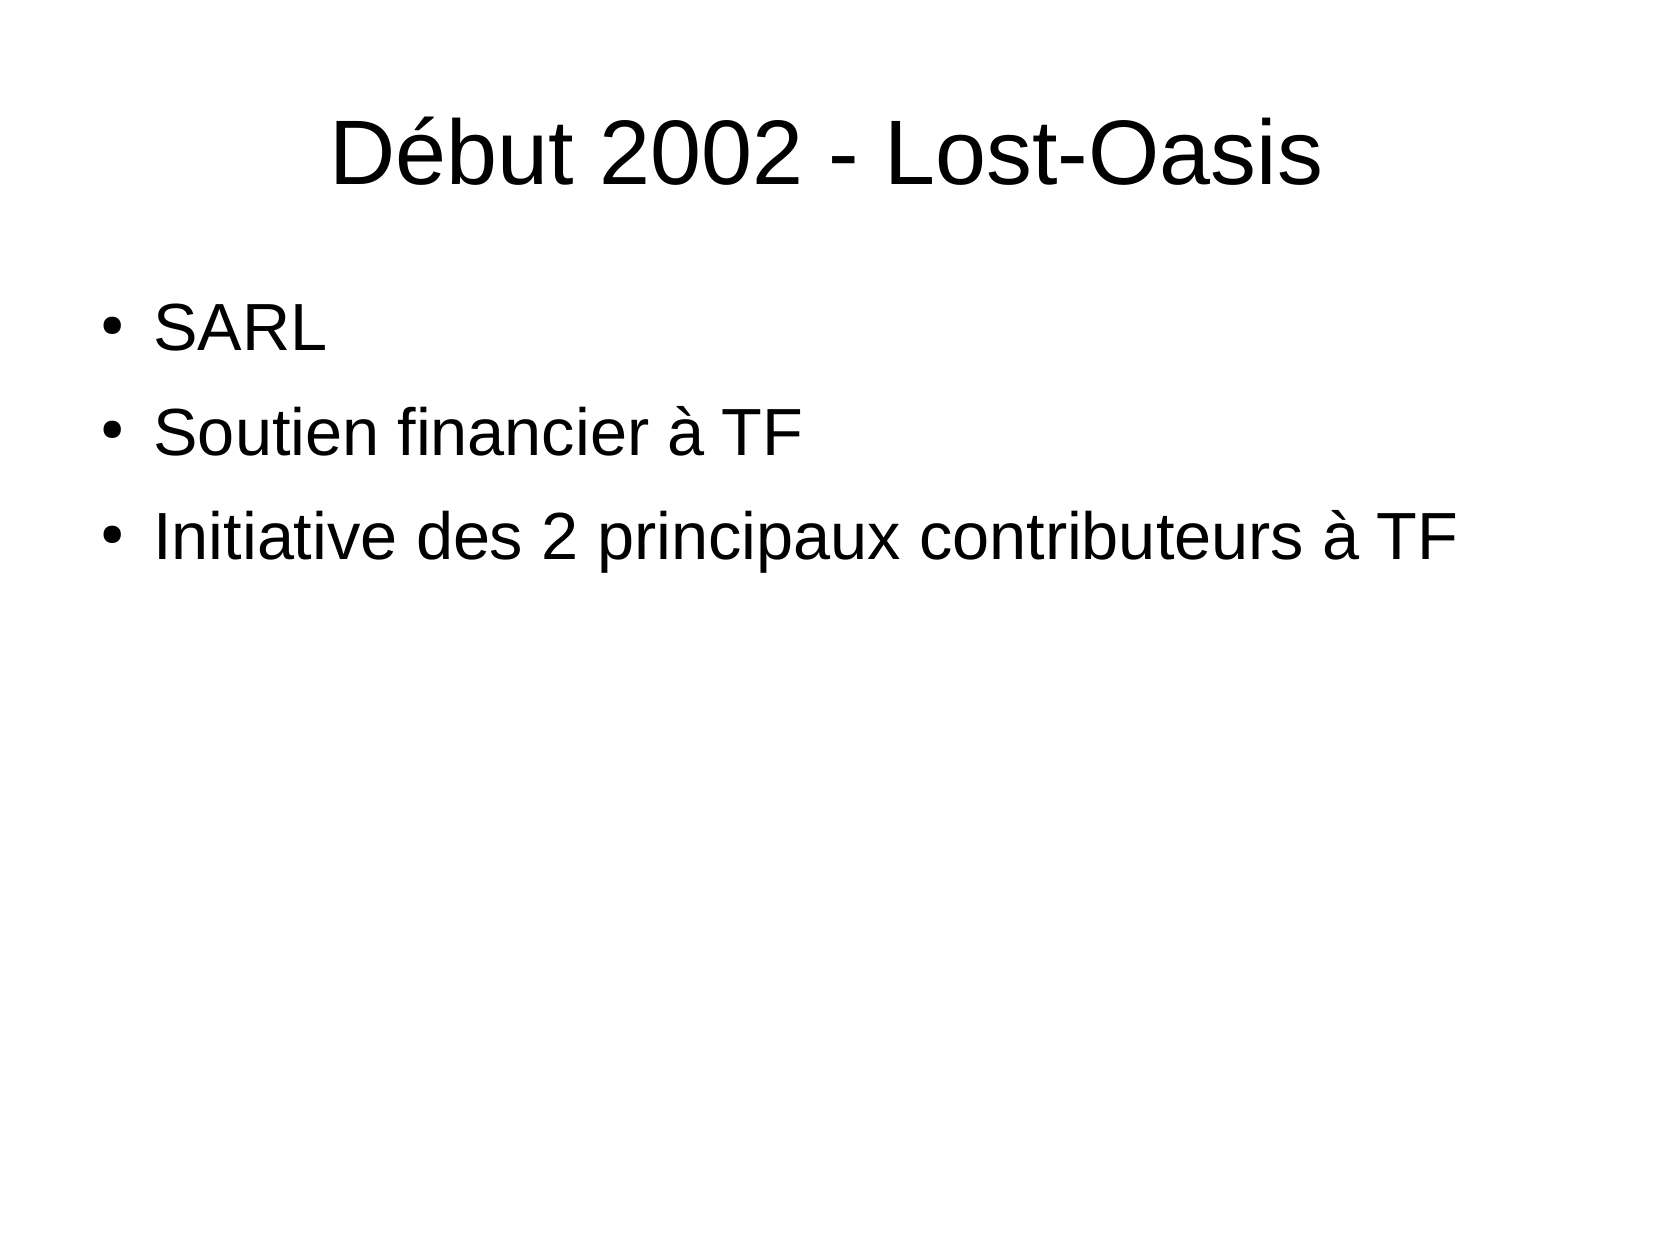

# Début 2002 - Lost-Oasis
SARL
Soutien financier à TF
Initiative des 2 principaux contributeurs à TF